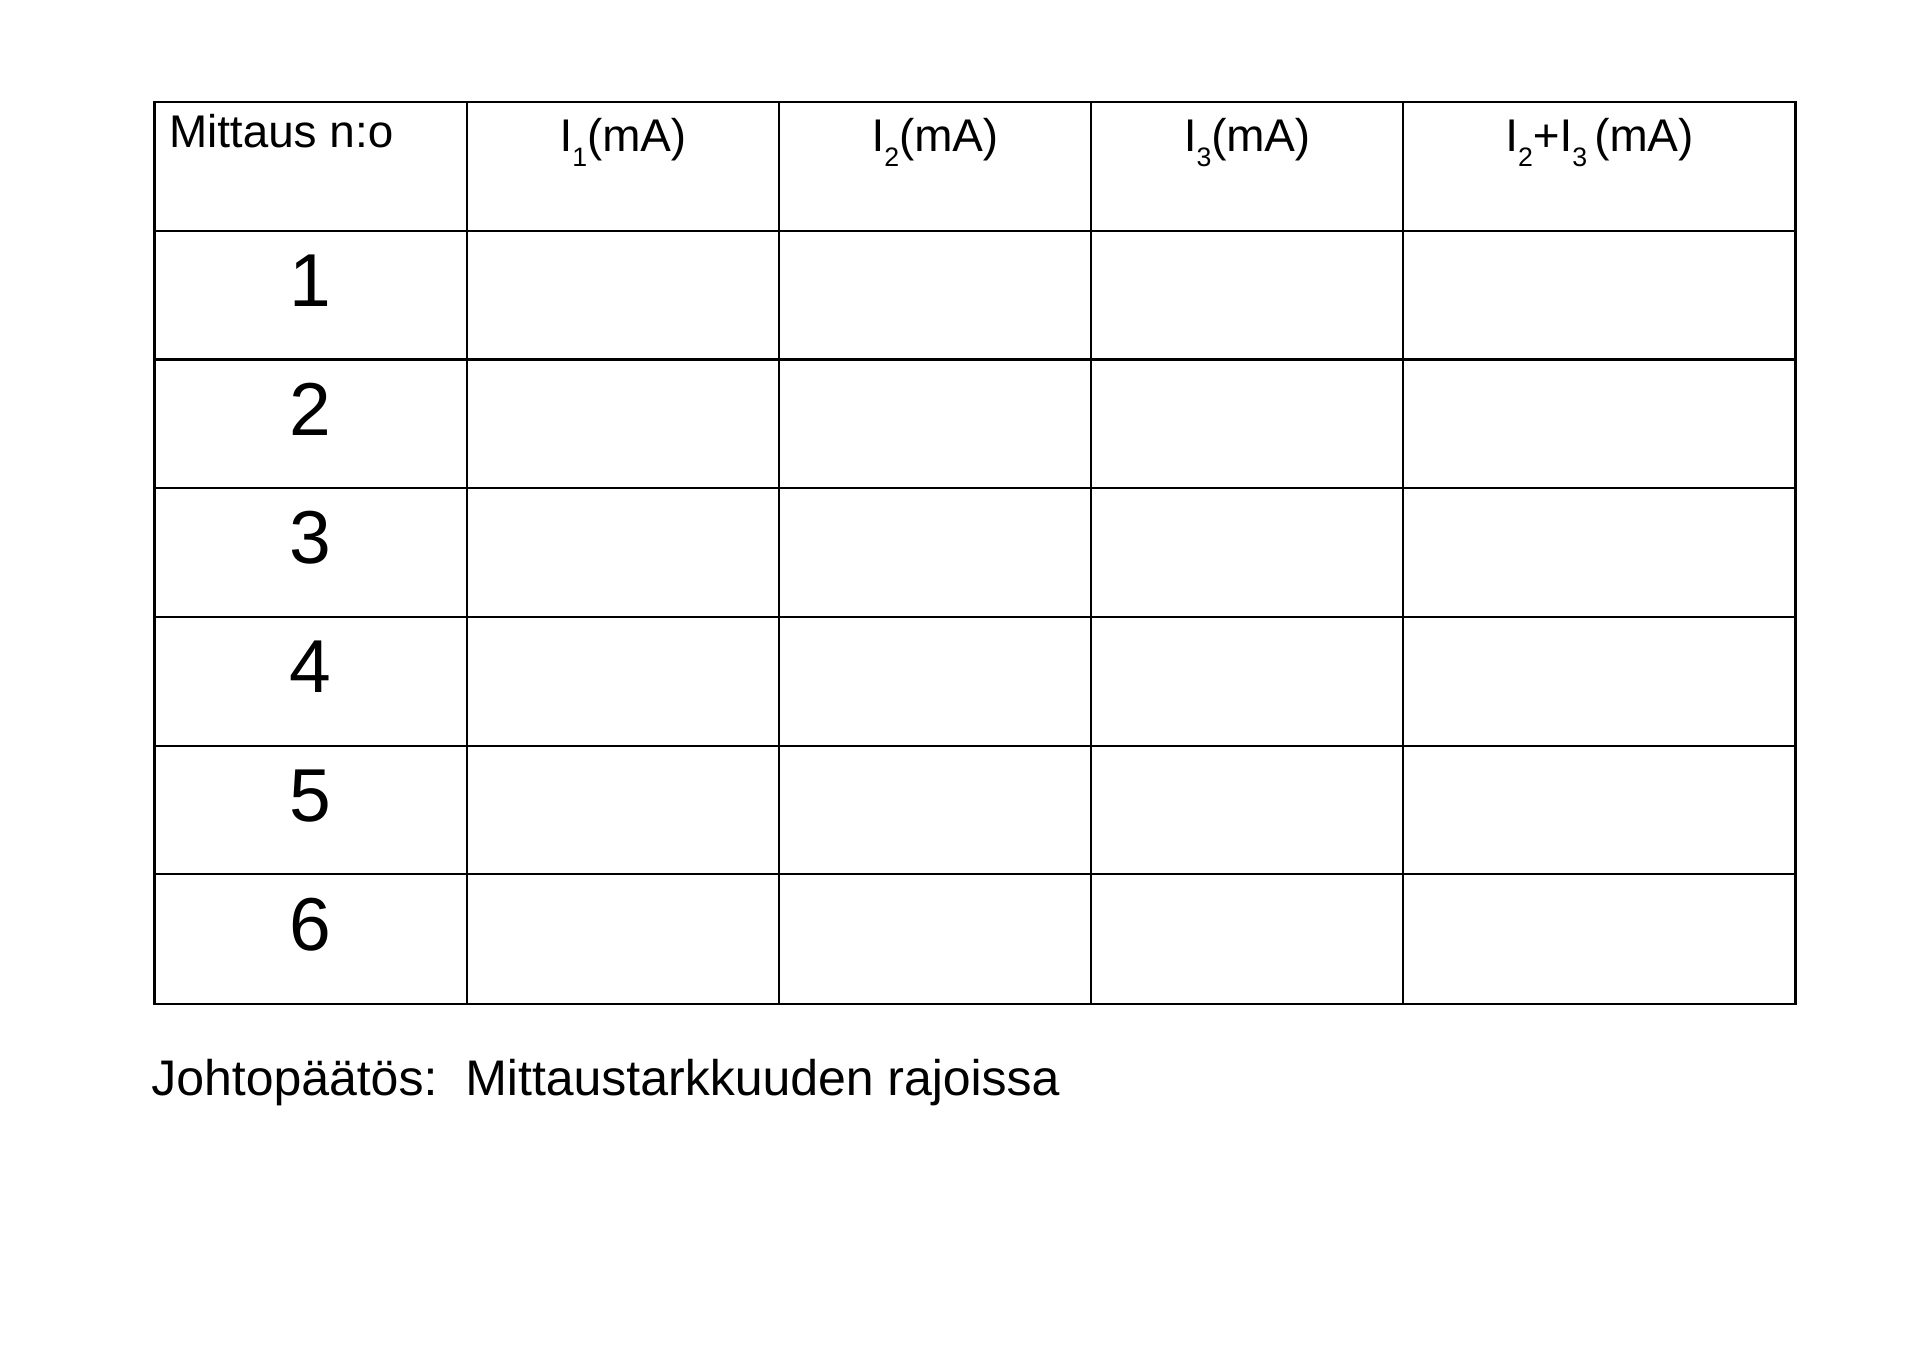

| Mittaus n:o | I1(mA) | I2(mA) | I3(mA) | I2+I3 (mA) |
| --- | --- | --- | --- | --- |
| 1 | | | | |
| 2 | | | | |
| 3 | | | | |
| 4 | | | | |
| 5 | | | | |
| 6 | | | | |
Johtopäätös: Mittaustarkkuuden rajoissa